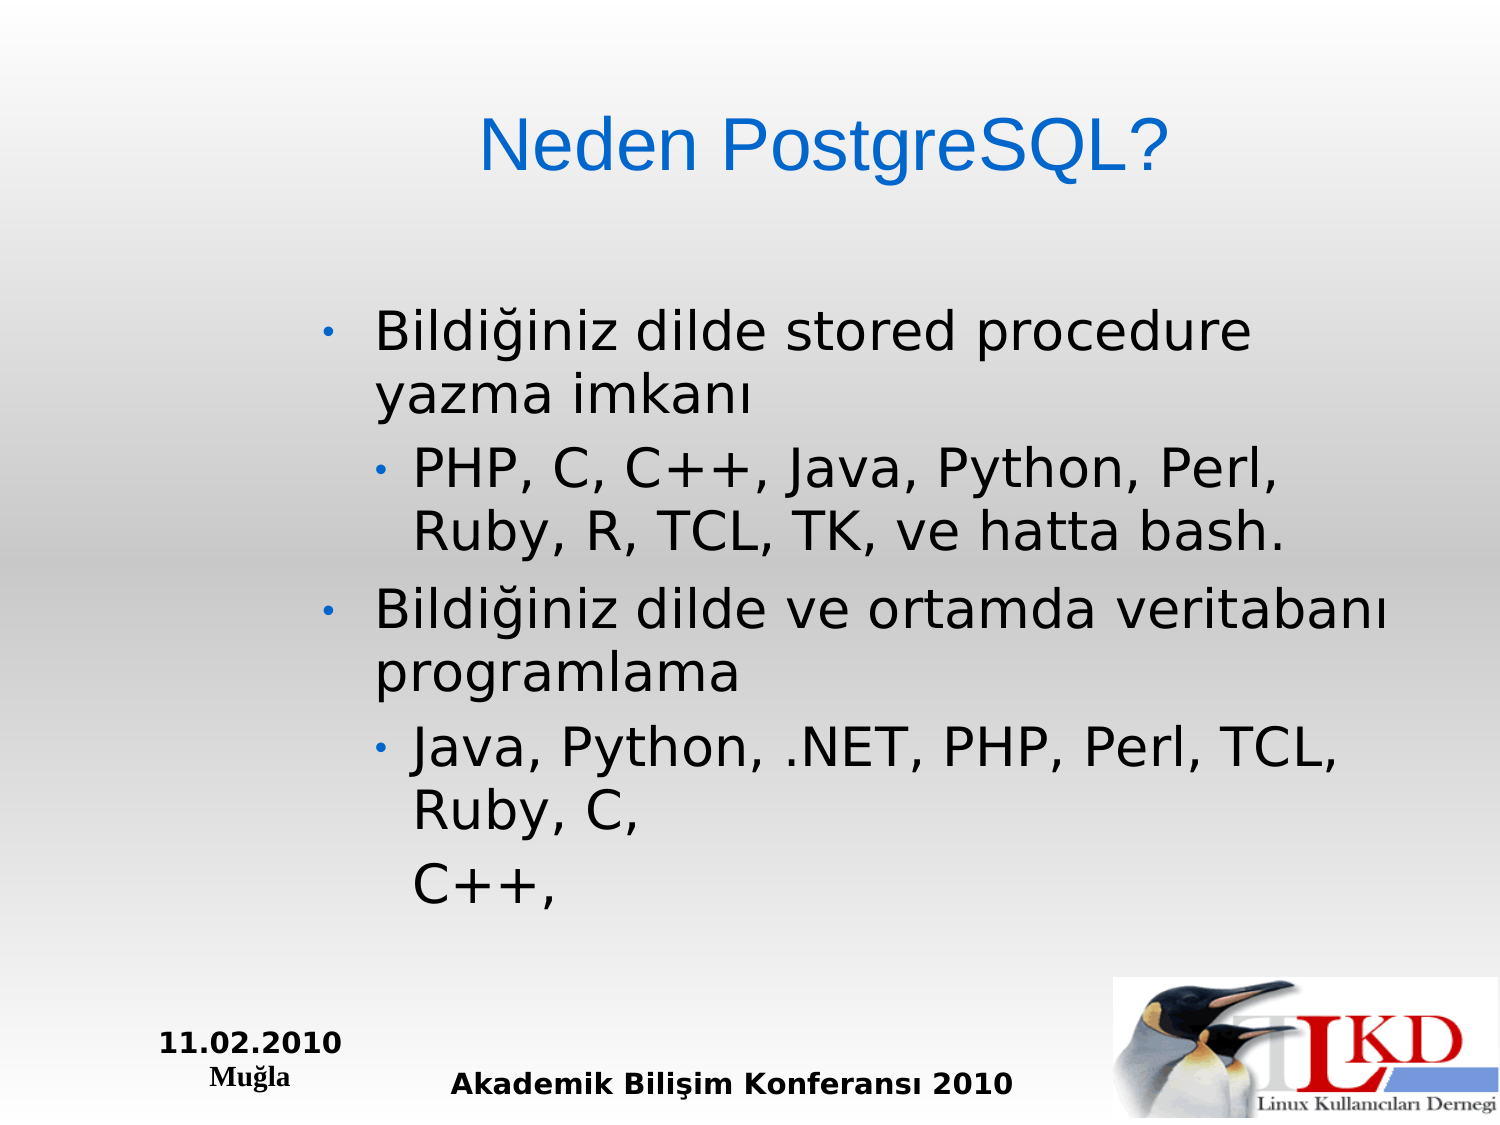

# Neden PostgreSQL?
Bildiğiniz dilde stored procedure yazma imkanı
PHP, C, C++, Java, Python, Perl, Ruby, R, TCL, TK, ve hatta bash.
Bildiğiniz dilde ve ortamda veritabanı programlama
Java, Python, .NET, PHP, Perl, TCL, Ruby, C,
C++,